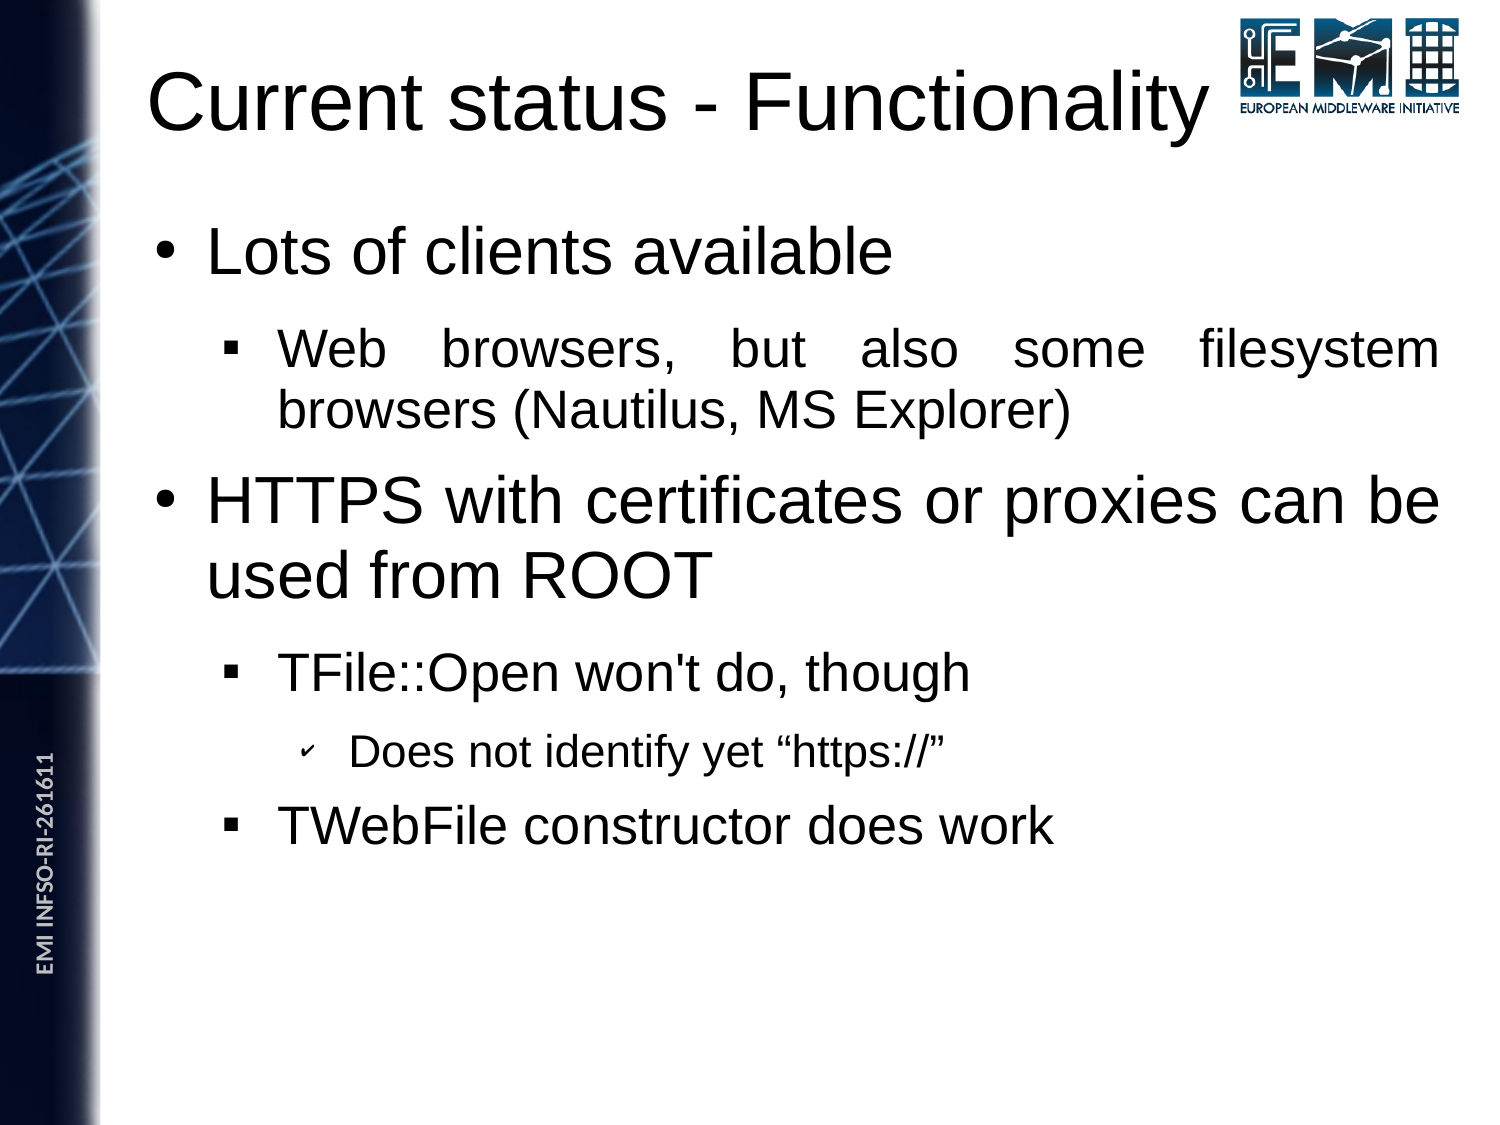

# Current status - Functionality
Lots of clients available
Web browsers, but also some filesystem browsers (Nautilus, MS Explorer)
HTTPS with certificates or proxies can be used from ROOT
TFile::Open won't do, though
Does not identify yet “https://”
TWebFile constructor does work